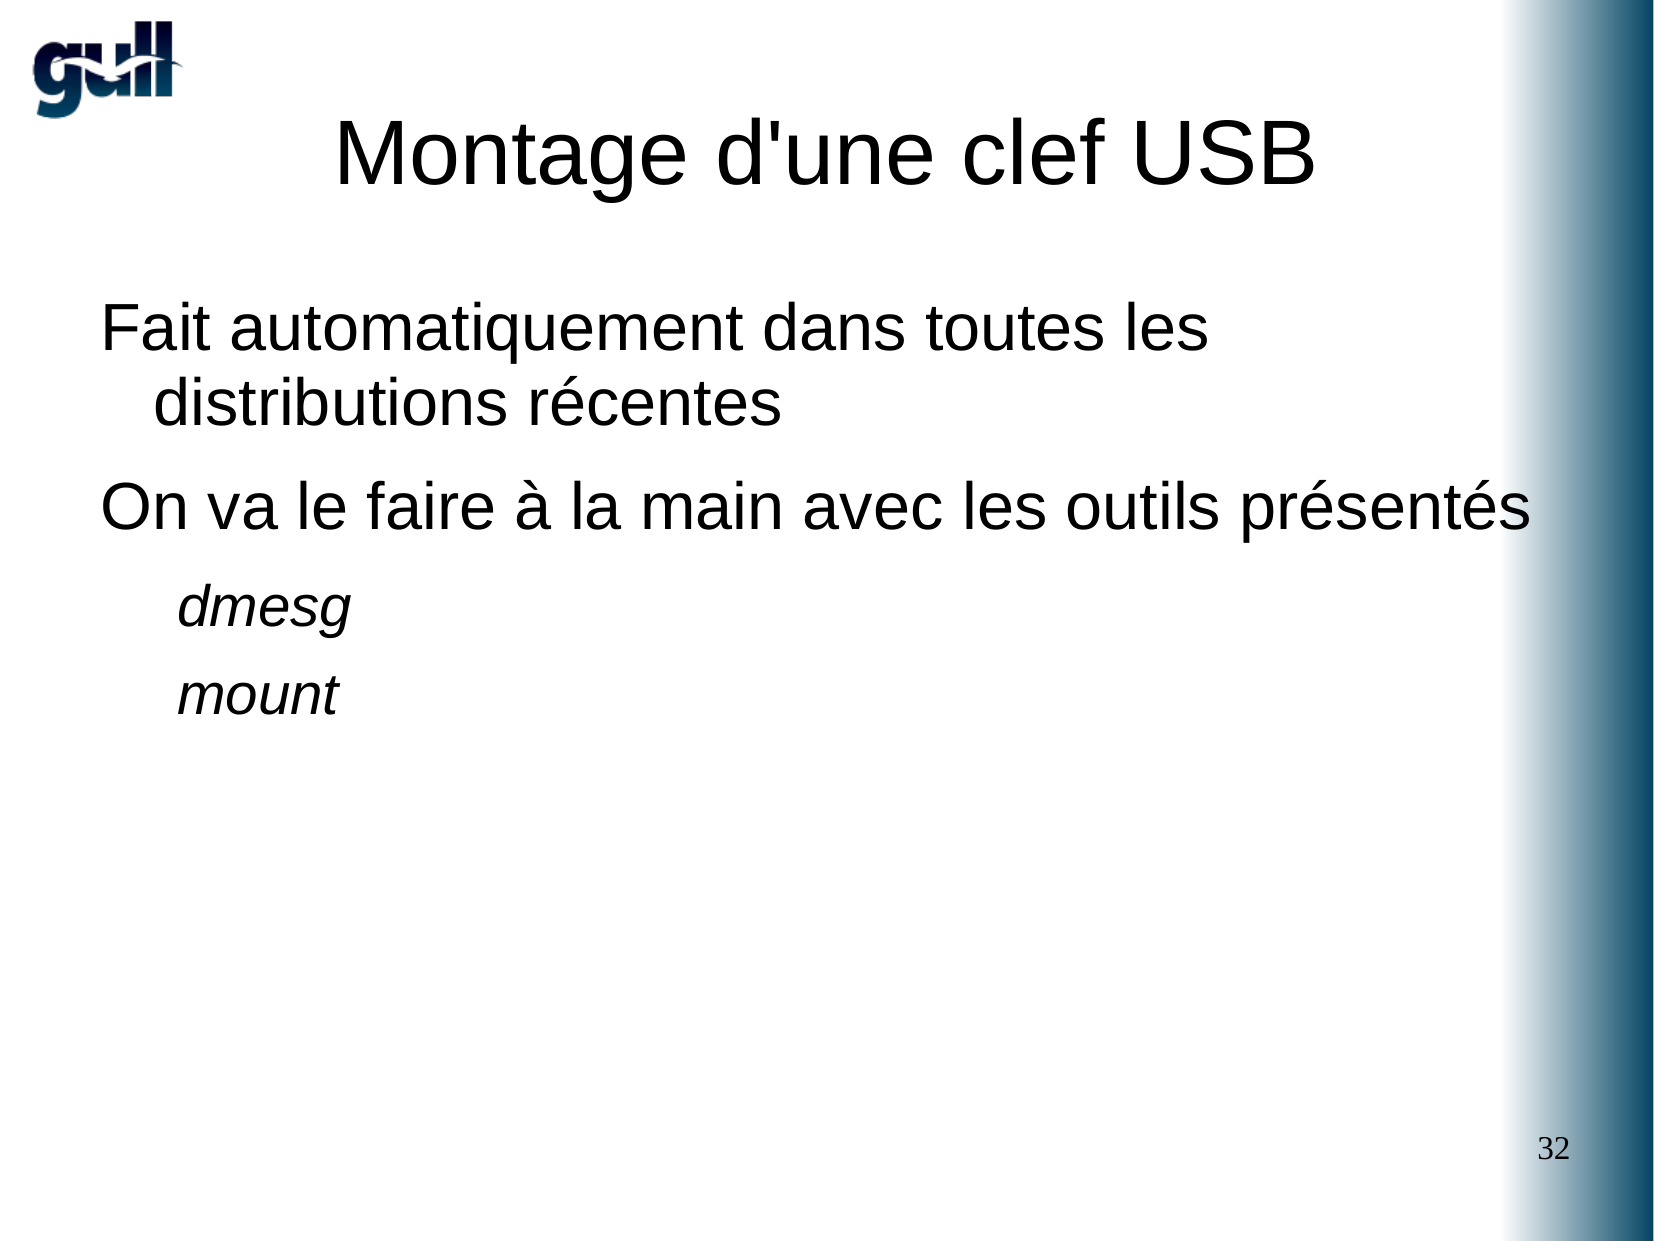

# Montage d'une clef USB
Fait automatiquement dans toutes les distributions récentes
On va le faire à la main avec les outils présentés
dmesg
mount
32